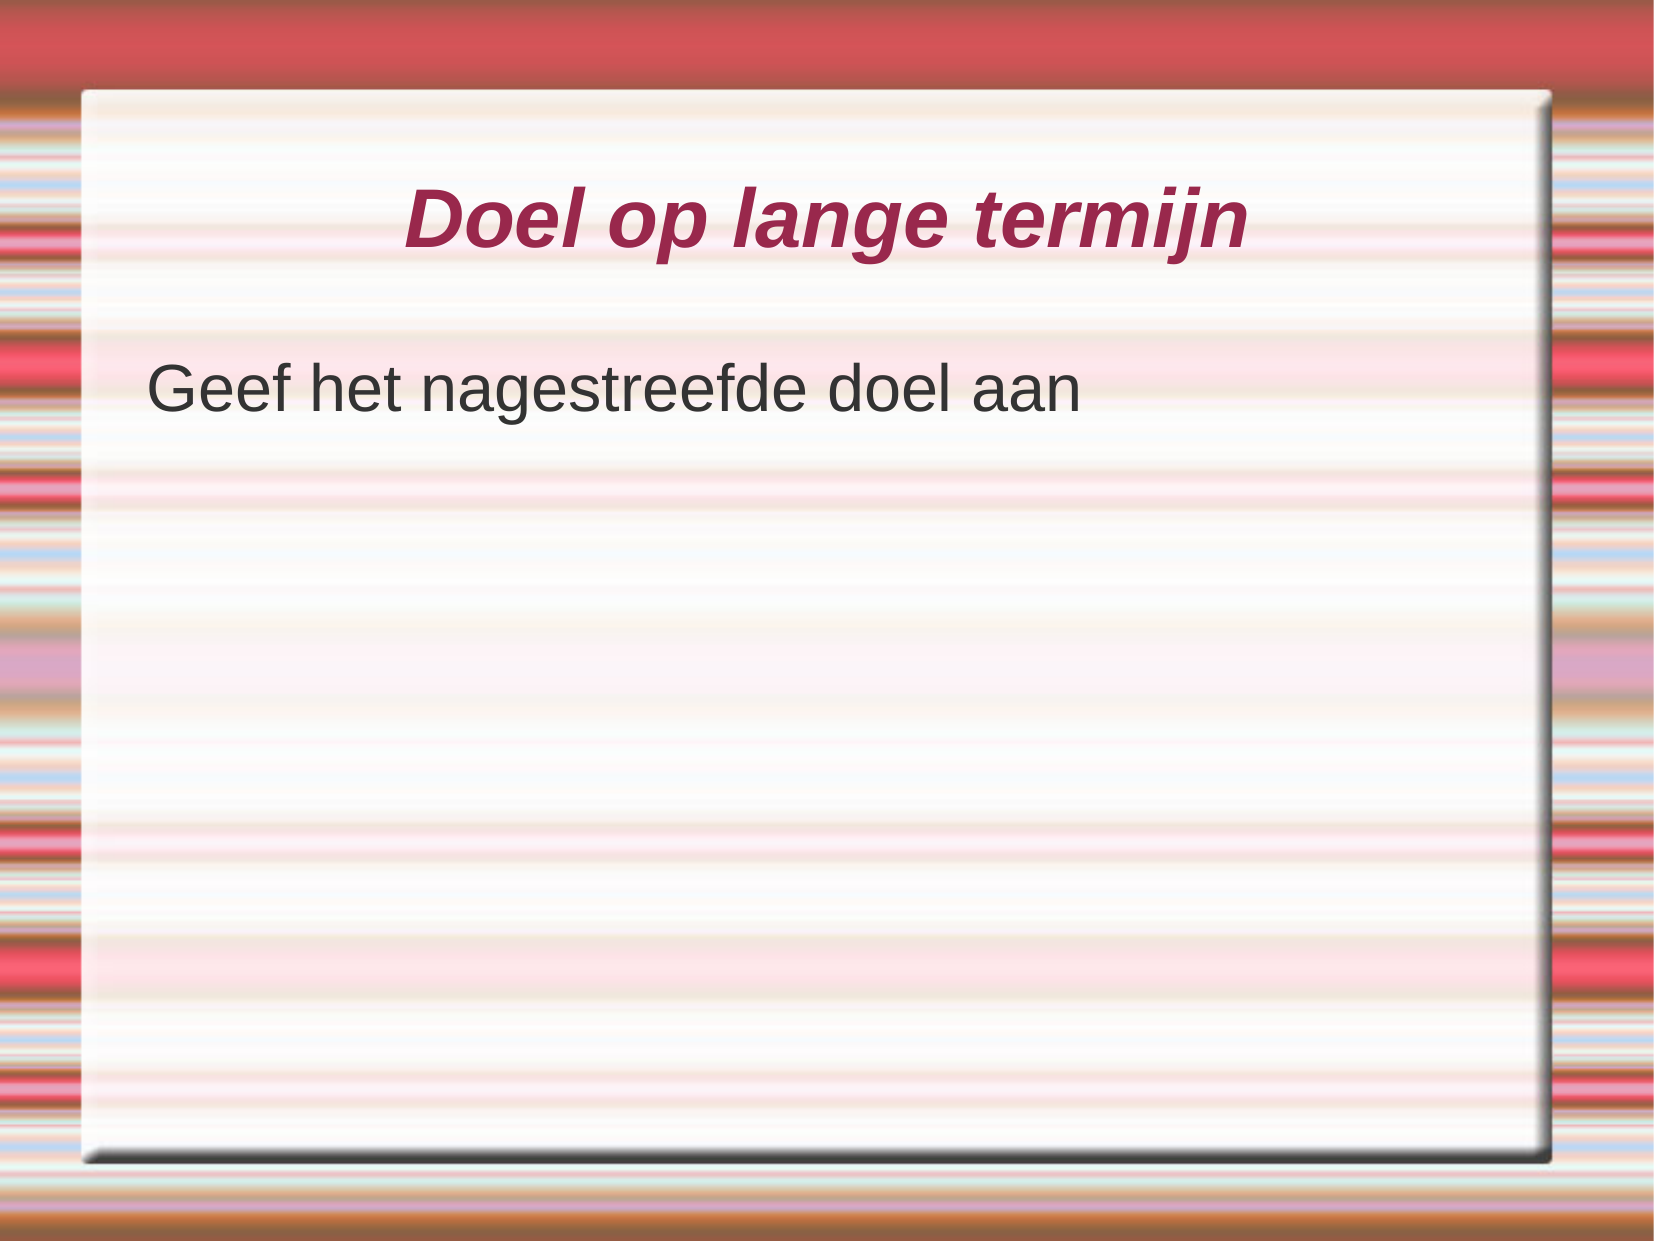

# Doel op lange termijn
Geef het nagestreefde doel aan